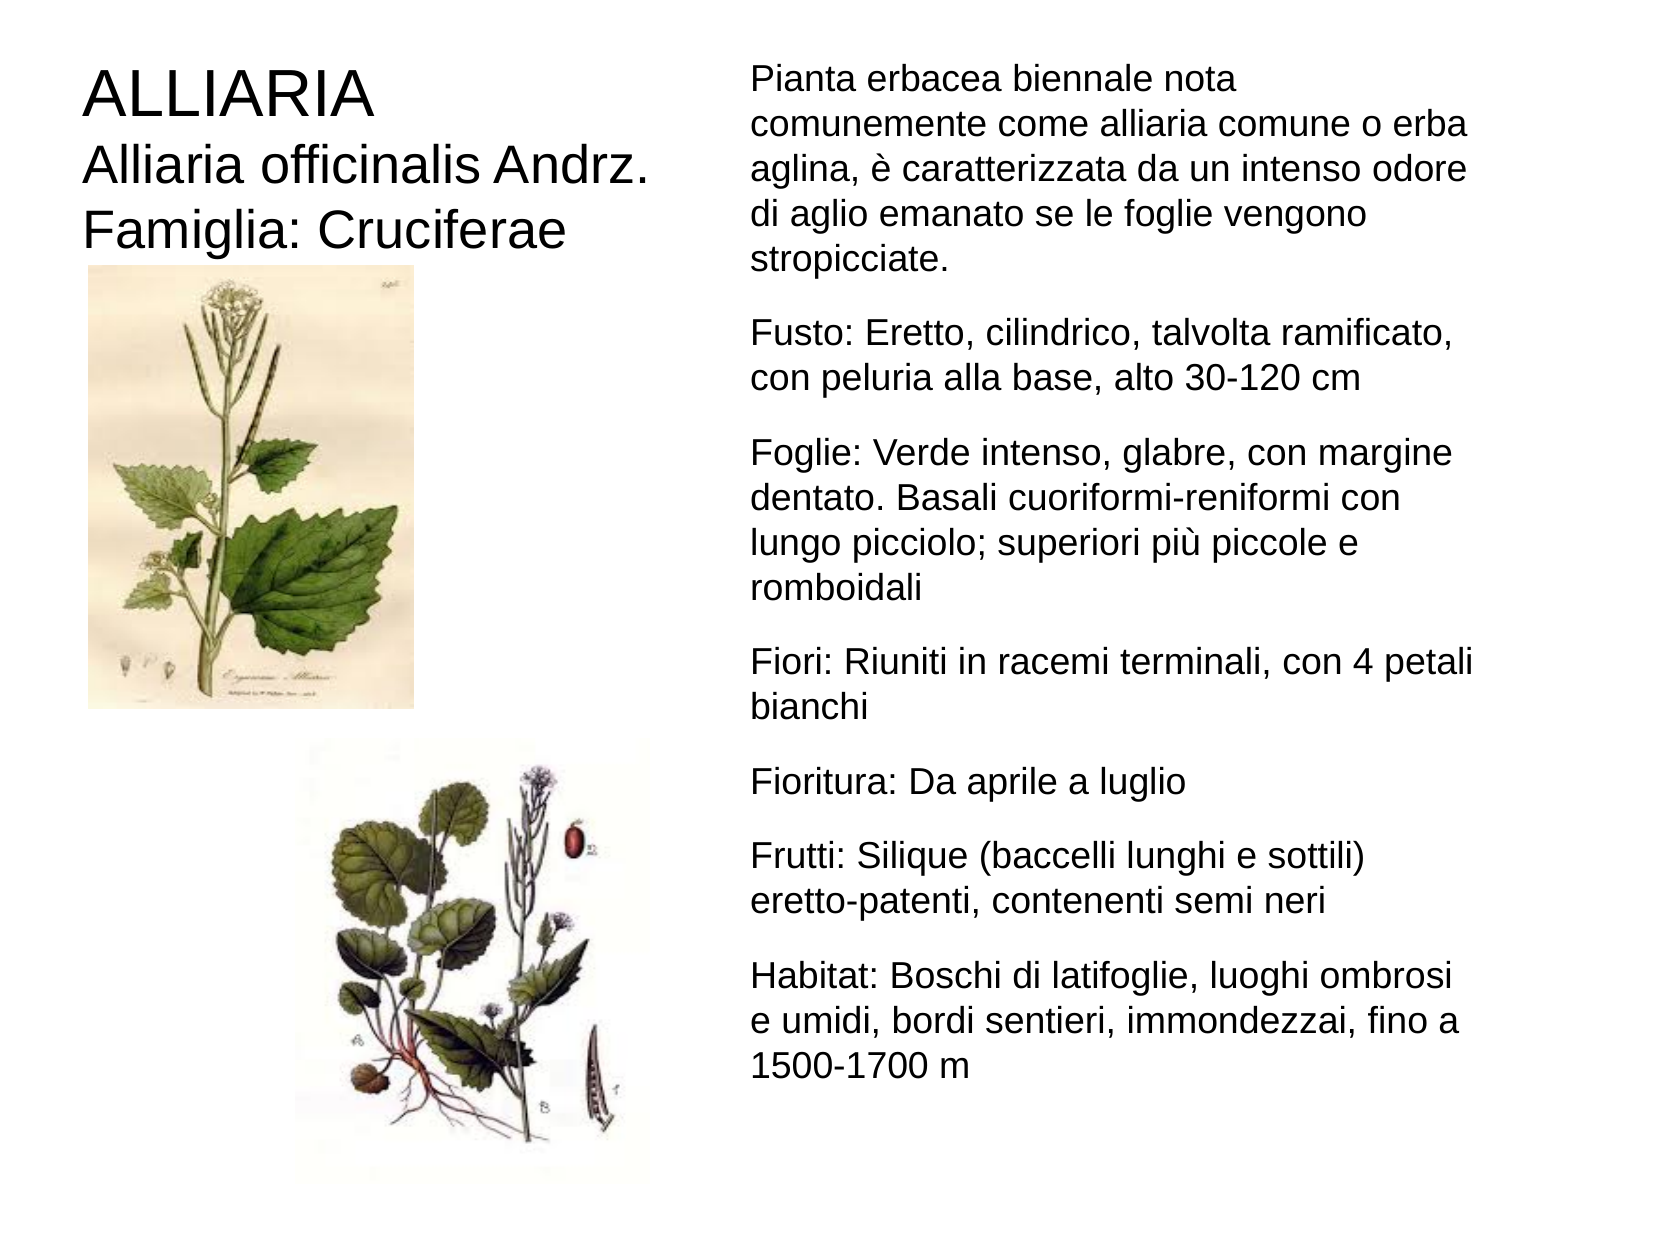

# ALLIARIA Alliaria officinalis Andrz. Famiglia: Cruciferae
Pianta erbacea biennale nota comunemente come alliaria comune o erba aglina, è caratterizzata da un intenso odore di aglio emanato se le foglie vengono stropicciate.
Fusto: Eretto, cilindrico, talvolta ramificato, con peluria alla base, alto 30-120 cm
Foglie: Verde intenso, glabre, con margine dentato. Basali cuoriformi-reniformi con lungo picciolo; superiori più piccole e romboidali
Fiori: Riuniti in racemi terminali, con 4 petali bianchi
Fioritura: Da aprile a luglio
Frutti: Silique (baccelli lunghi e sottili) eretto-patenti, contenenti semi neri
Habitat: Boschi di latifoglie, luoghi ombrosi e umidi, bordi sentieri, immondezzai, fino a 1500-1700 m